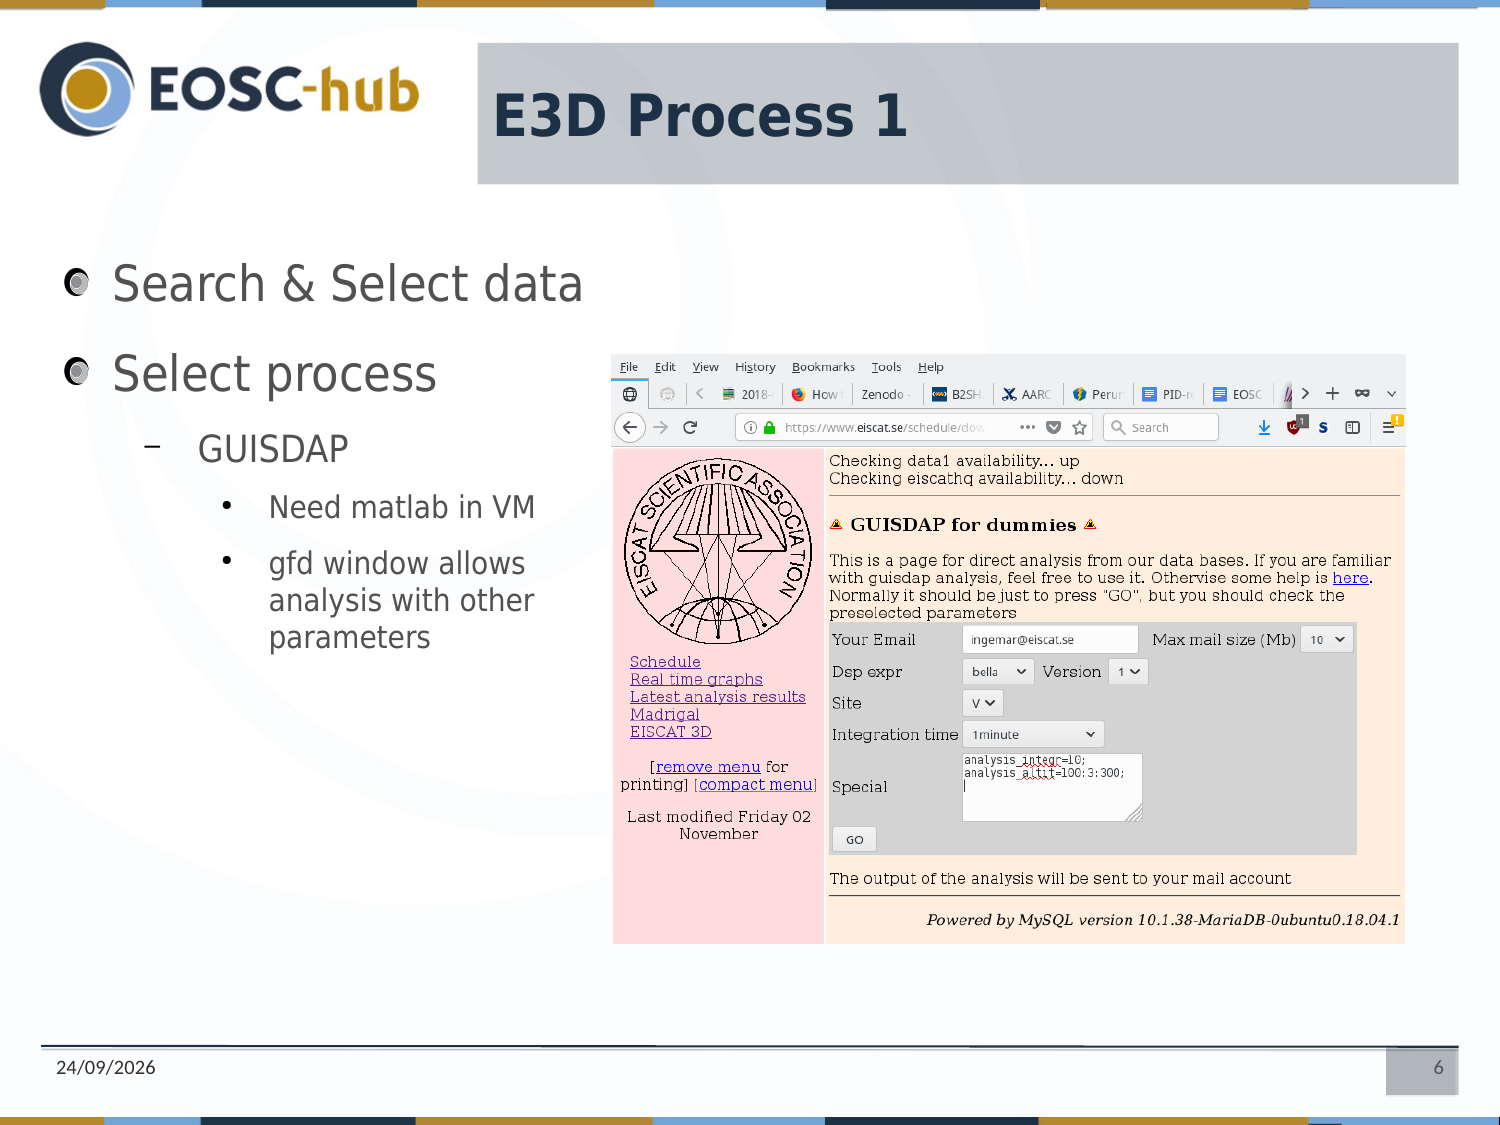

E3D Process 1
# Search & Select data
 Select process
GUISDAP
Need matlab in VM
gfd window allows analysis with other parameters